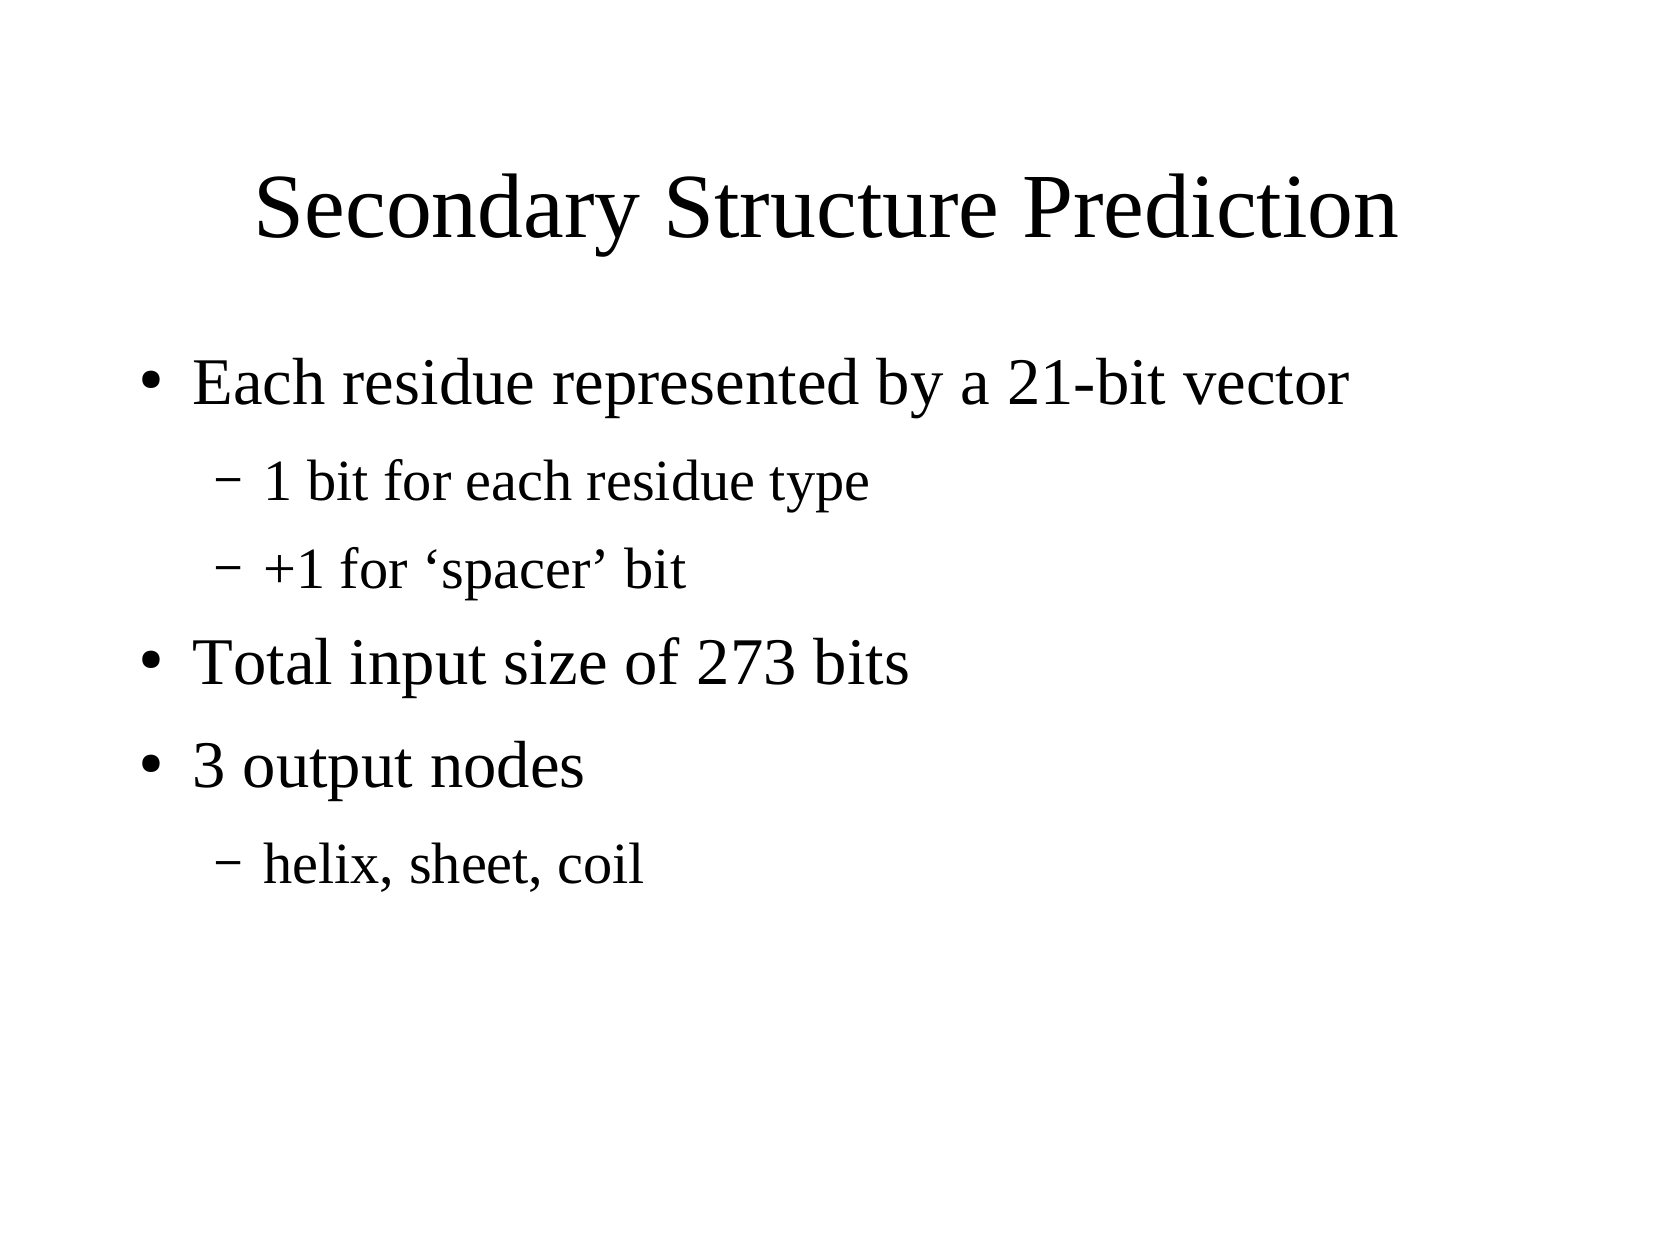

# Secondary Structure Prediction
Each residue represented by a 21-bit vector
1 bit for each residue type
+1 for ‘spacer’ bit
Total input size of 273 bits
3 output nodes
helix, sheet, coil